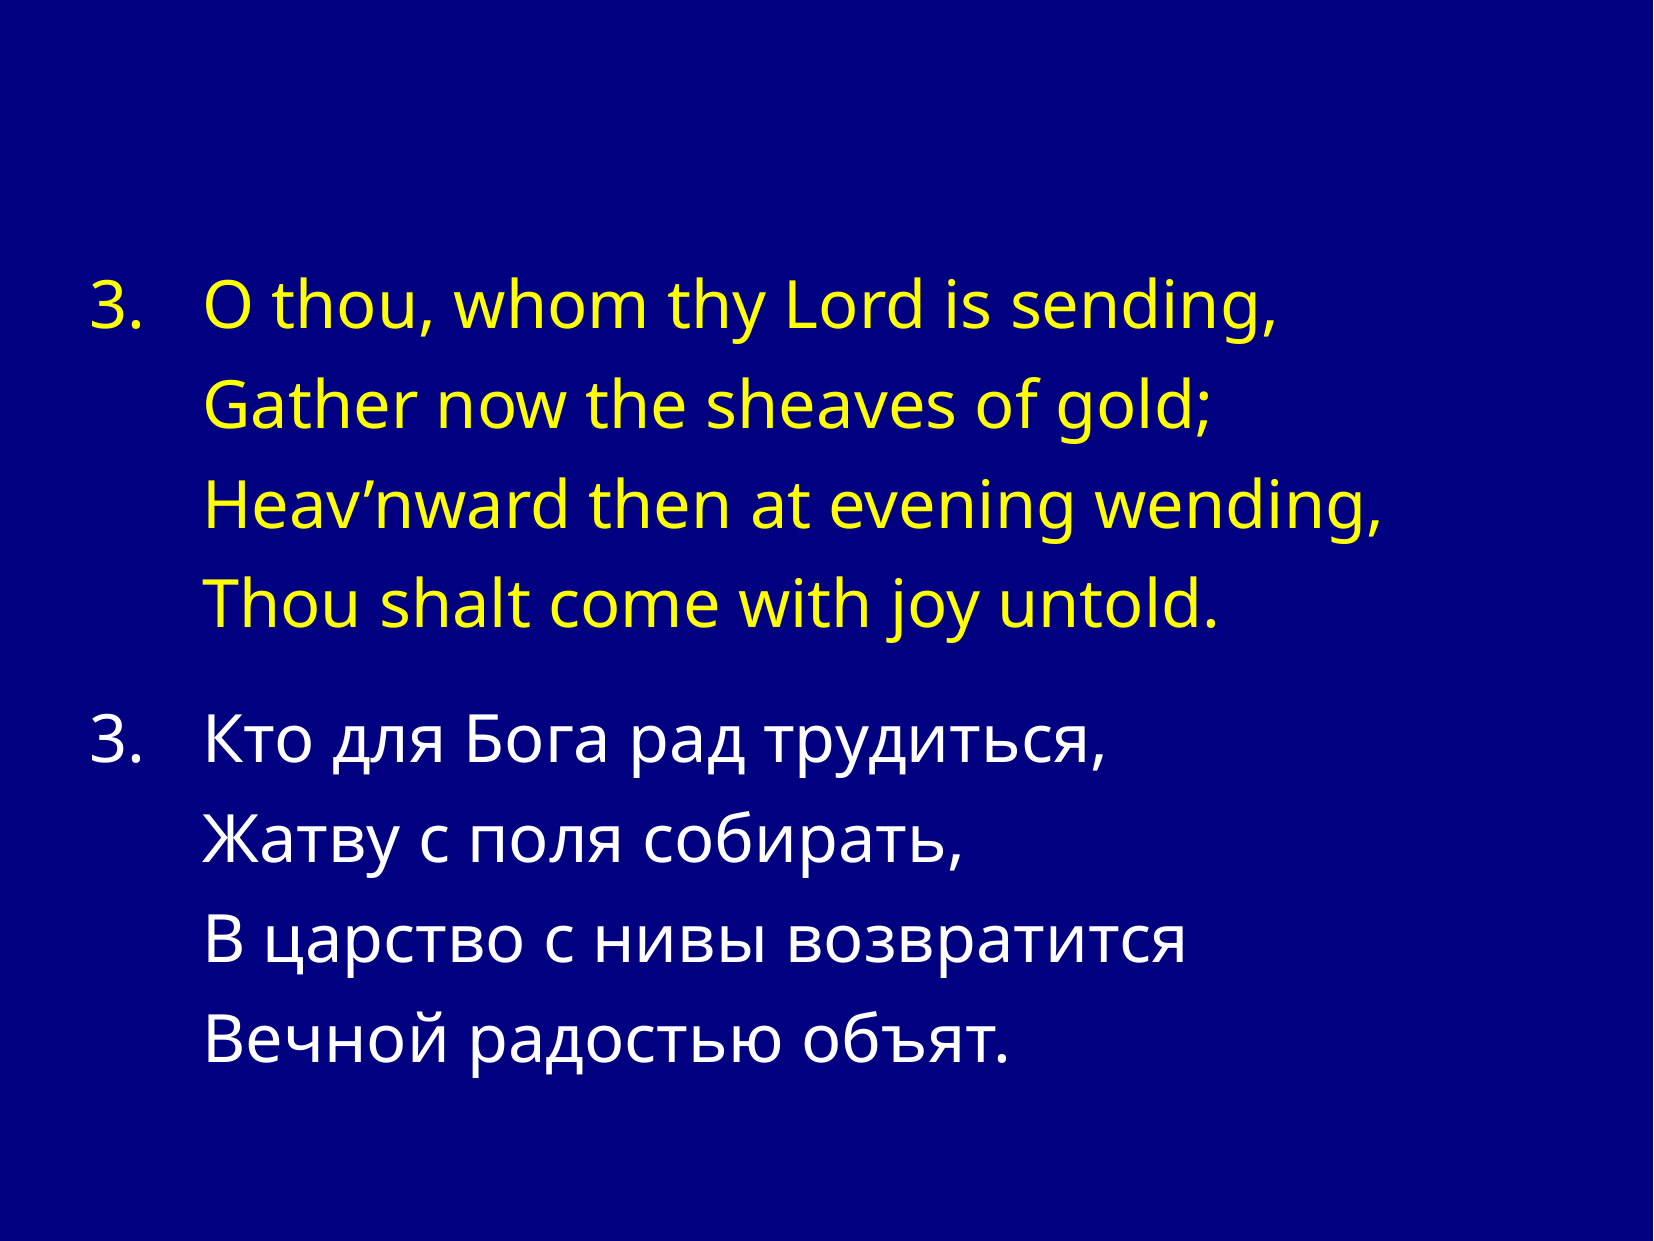

3.	O thou, whom thy Lord is sending,
	Gather now the sheaves of gold;
	Heav’nward then at evening wending,
	Thou shalt come with joy untold.
3.	Кто для Бога рад трудиться,
	Жатву с поля собирать,
	В царство с нивы возвратится
	Вечной радостью объят.